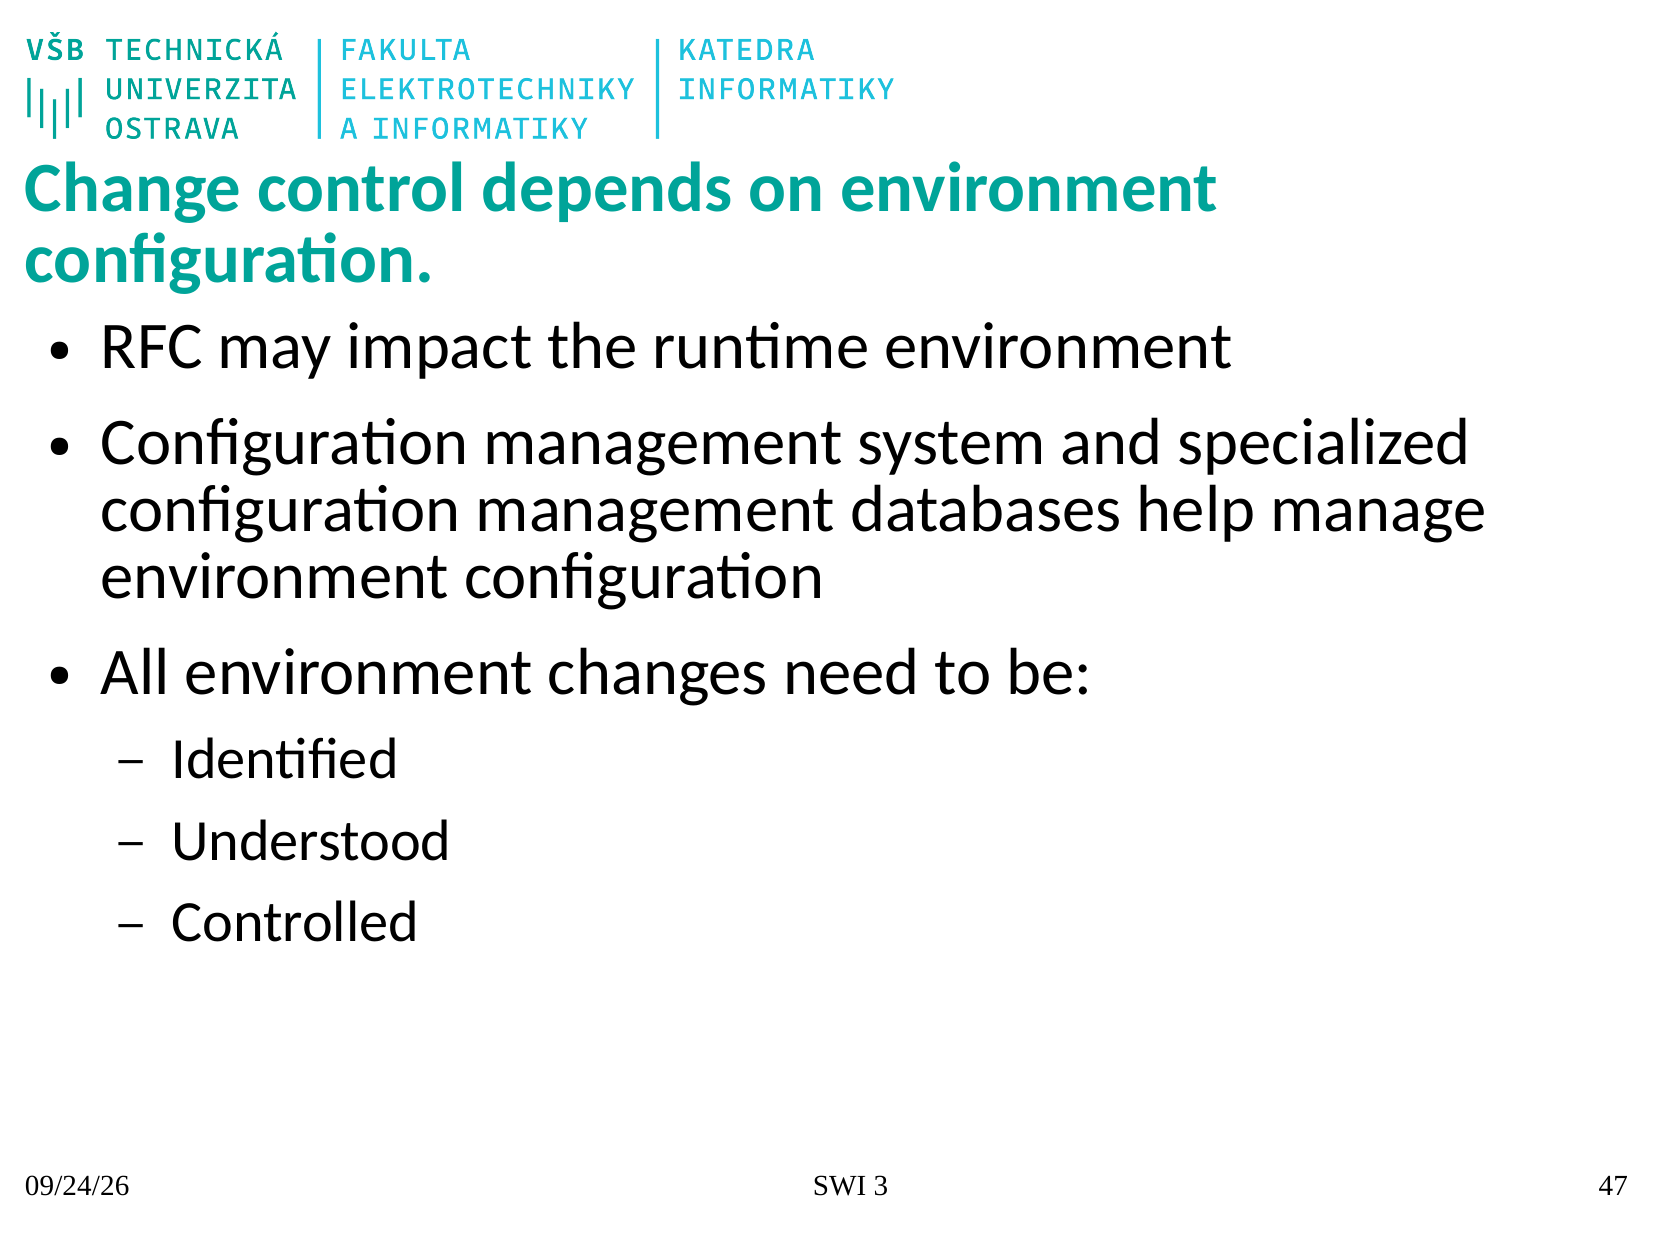

# Change control depends on environment configuration.
RFC may impact the runtime environment
Configuration management system and specialized configuration management databases help manage environment configuration
All environment changes need to be:
Identified
Understood
Controlled
SWI 3
47